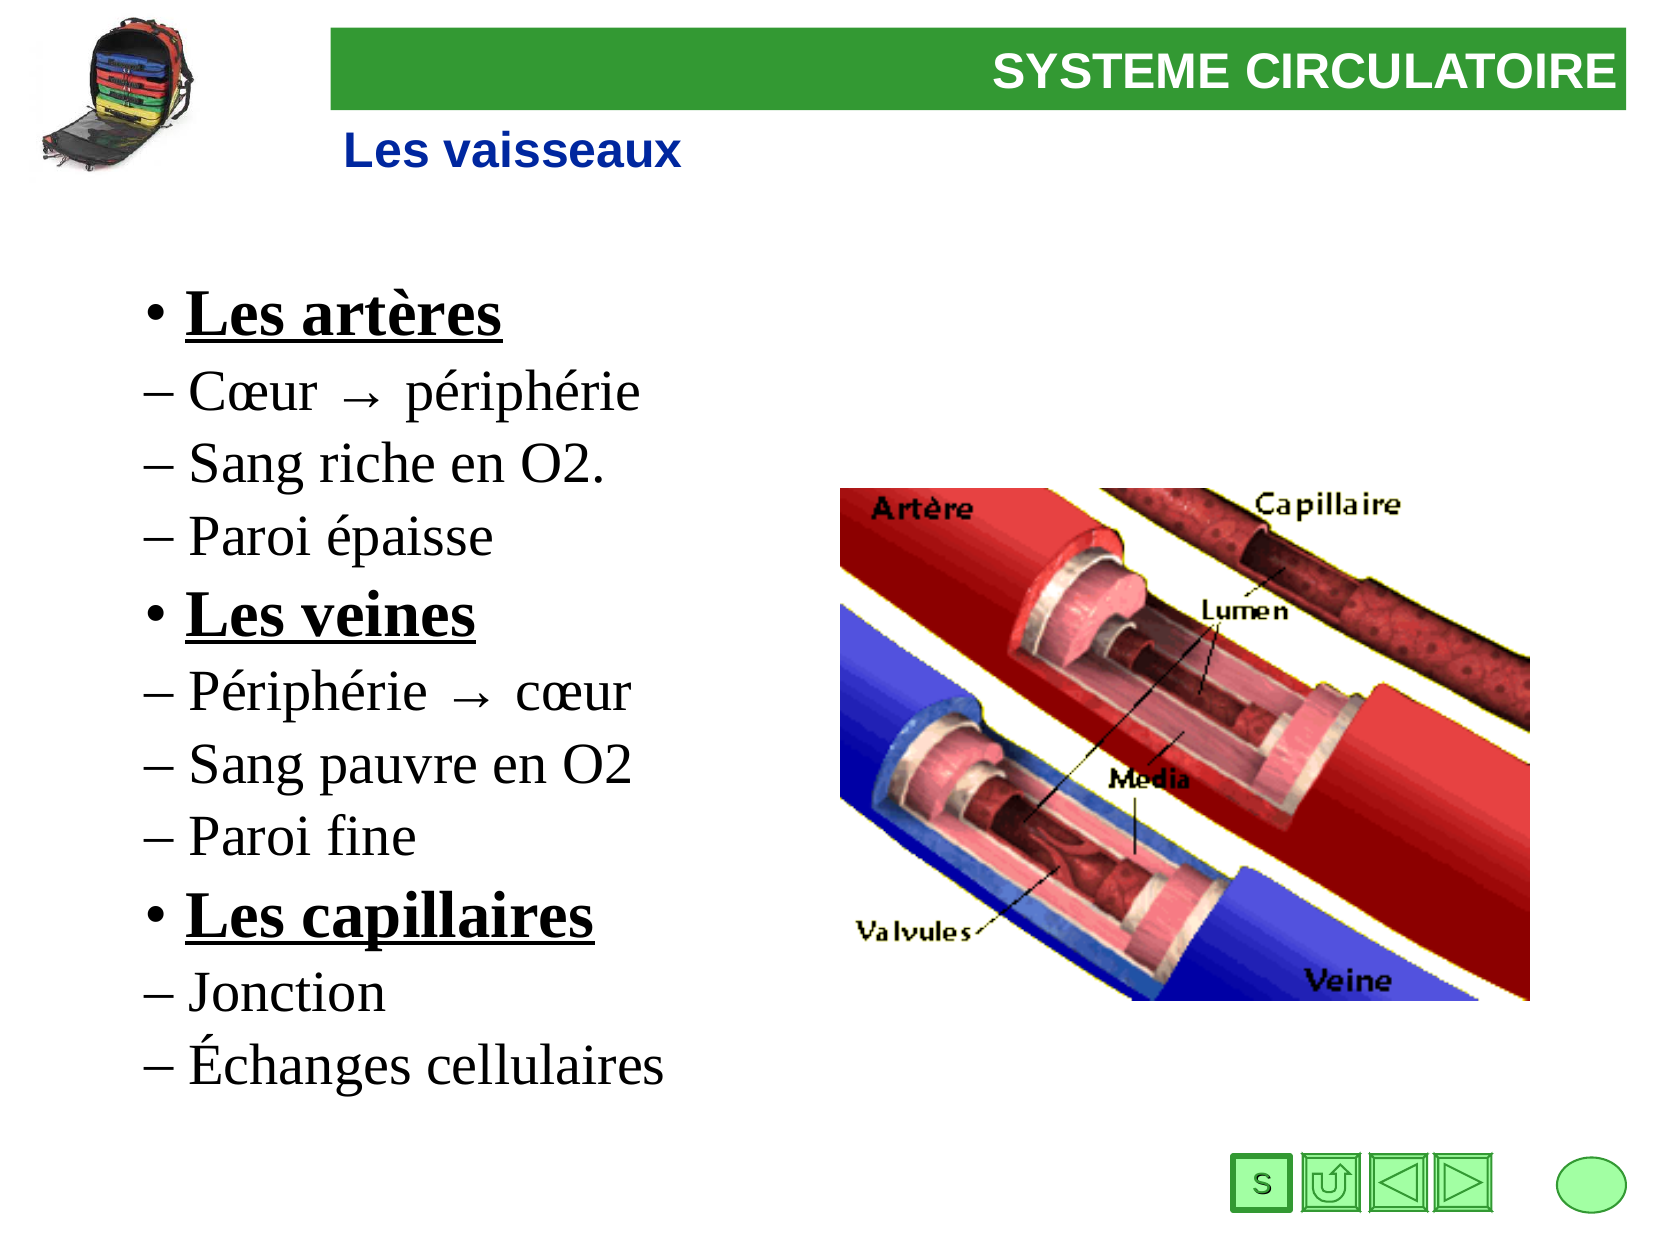

SYSTEME CIRCULATOIRE
Les vaisseaux
# Les artères
 Cœur → périphérie
 Sang riche en O2.
 Paroi épaisse
 Les veines
 Périphérie → cœur
 Sang pauvre en O2
 Paroi fine
 Les capillaires
 Jonction
 Échanges cellulaires